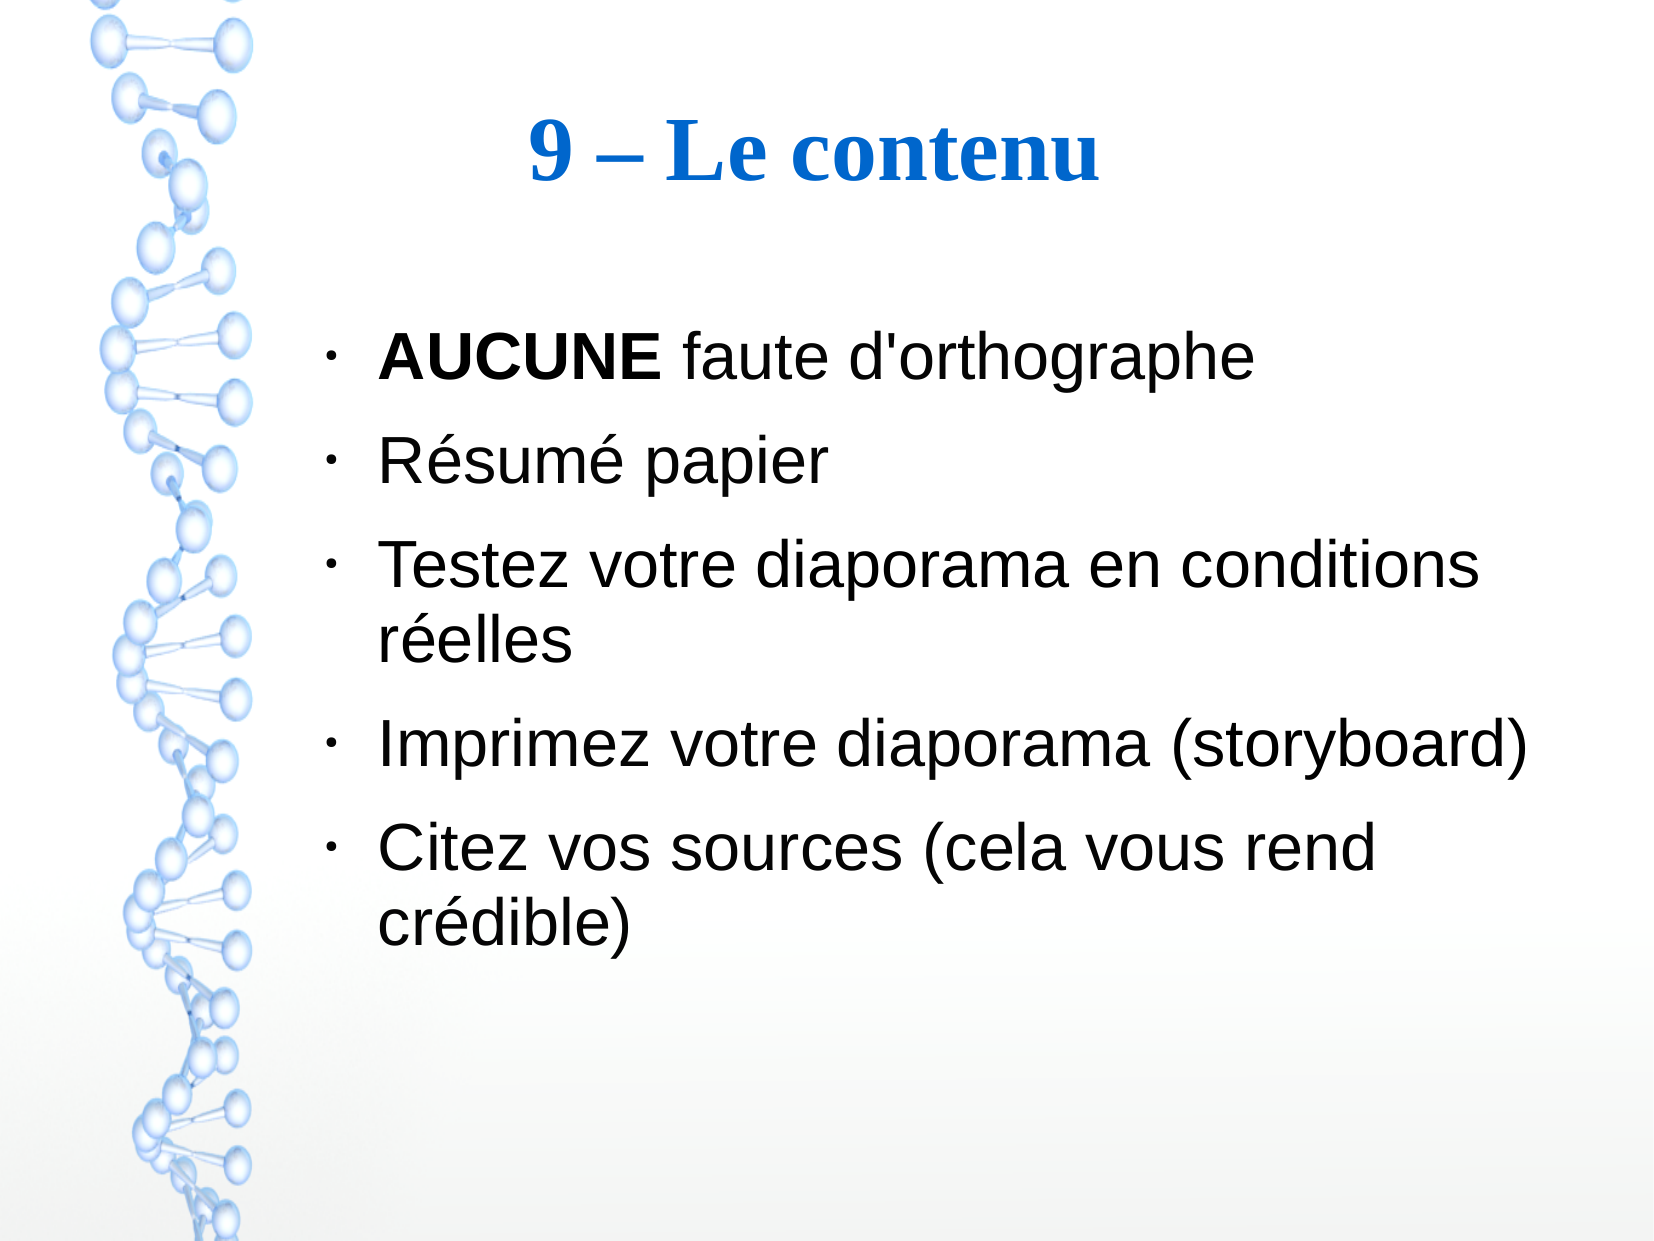

# 9 – Le contenu
AUCUNE faute d'orthographe
Résumé papier
Testez votre diaporama en conditions réelles
Imprimez votre diaporama (storyboard)
Citez vos sources (cela vous rend crédible)